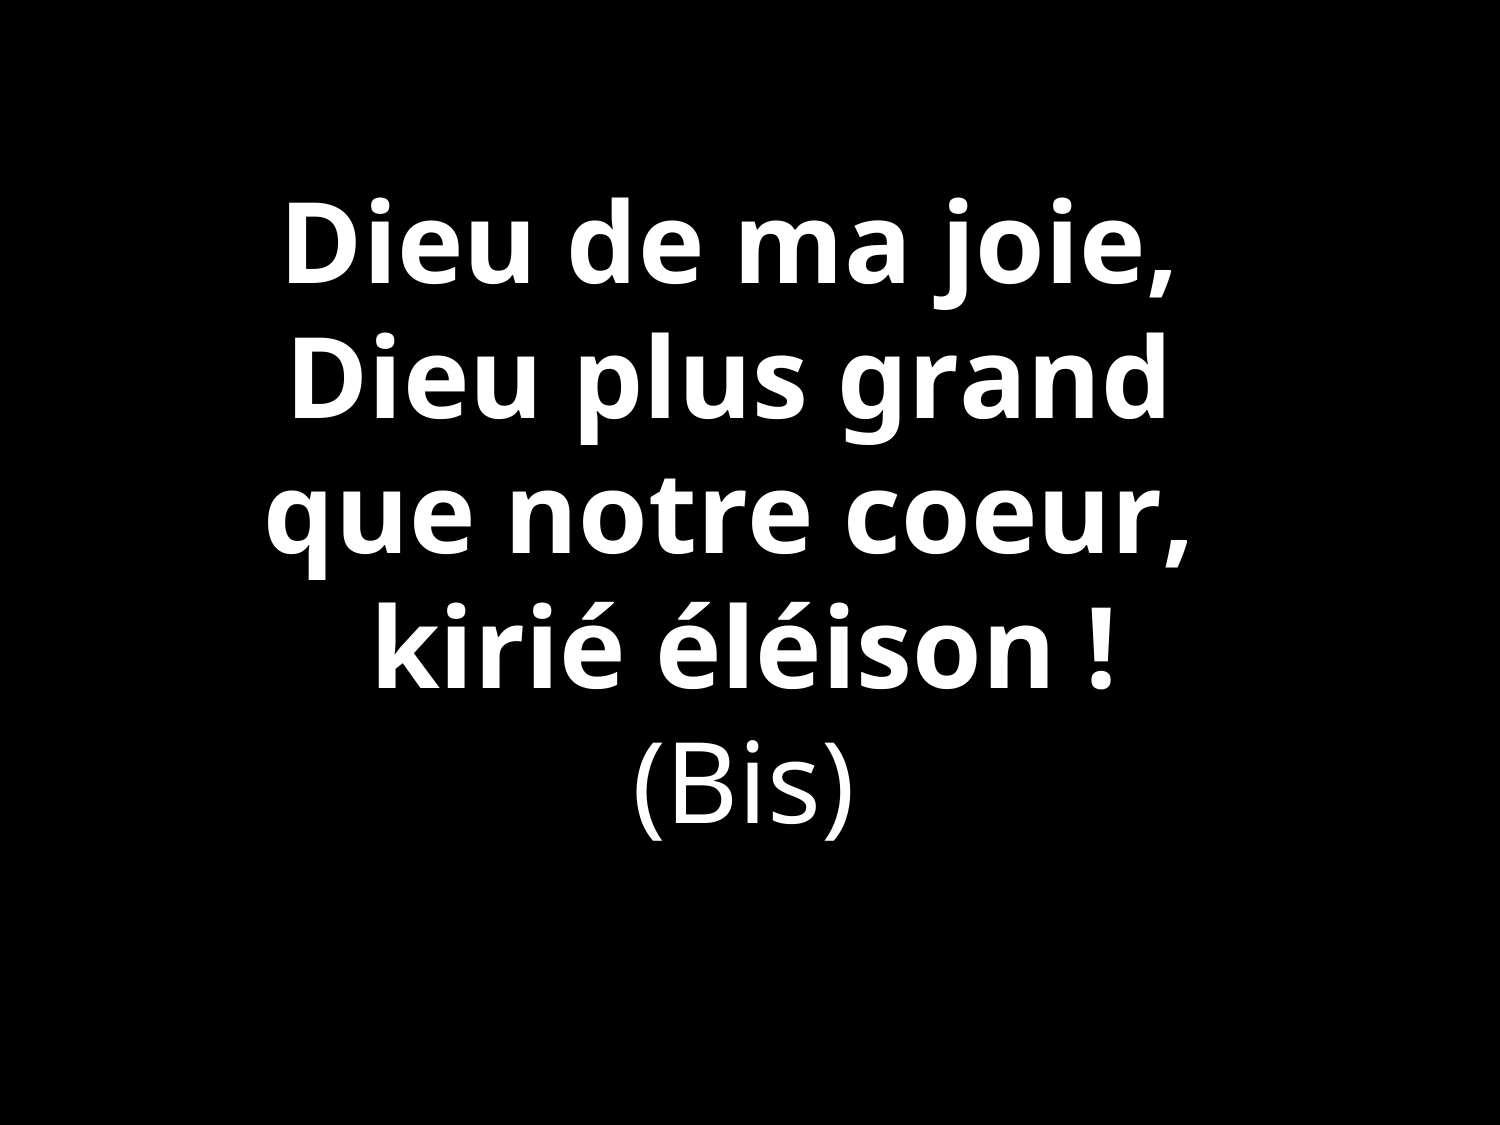

Dieu de ma joie,
Dieu plus grand
que notre coeur,
kirié éléison !
(Bis)